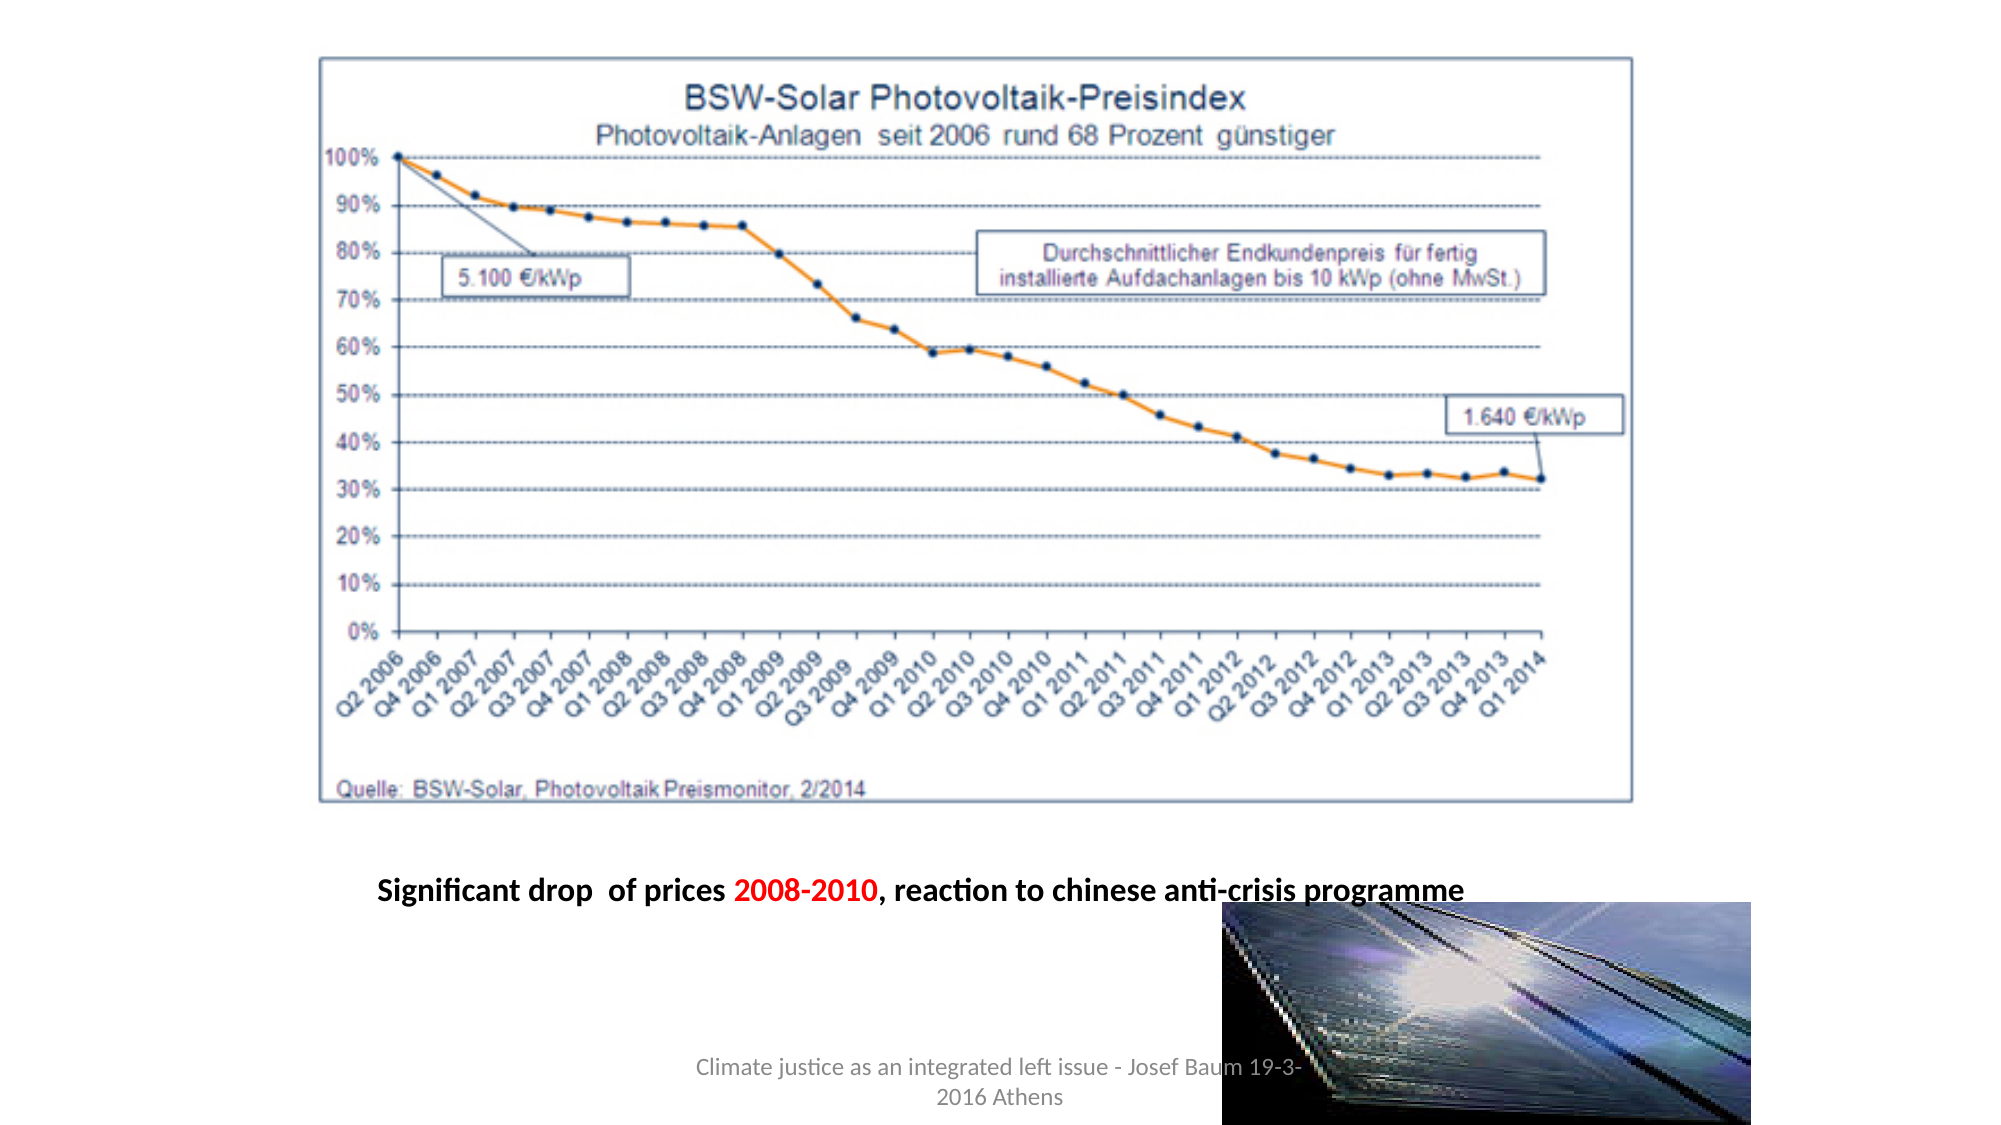

#
Significant drop of prices 2008-2010, reaction to chinese anti-crisis programme
Climate justice as an integrated left issue - Josef Baum 19-3-2016 Athens